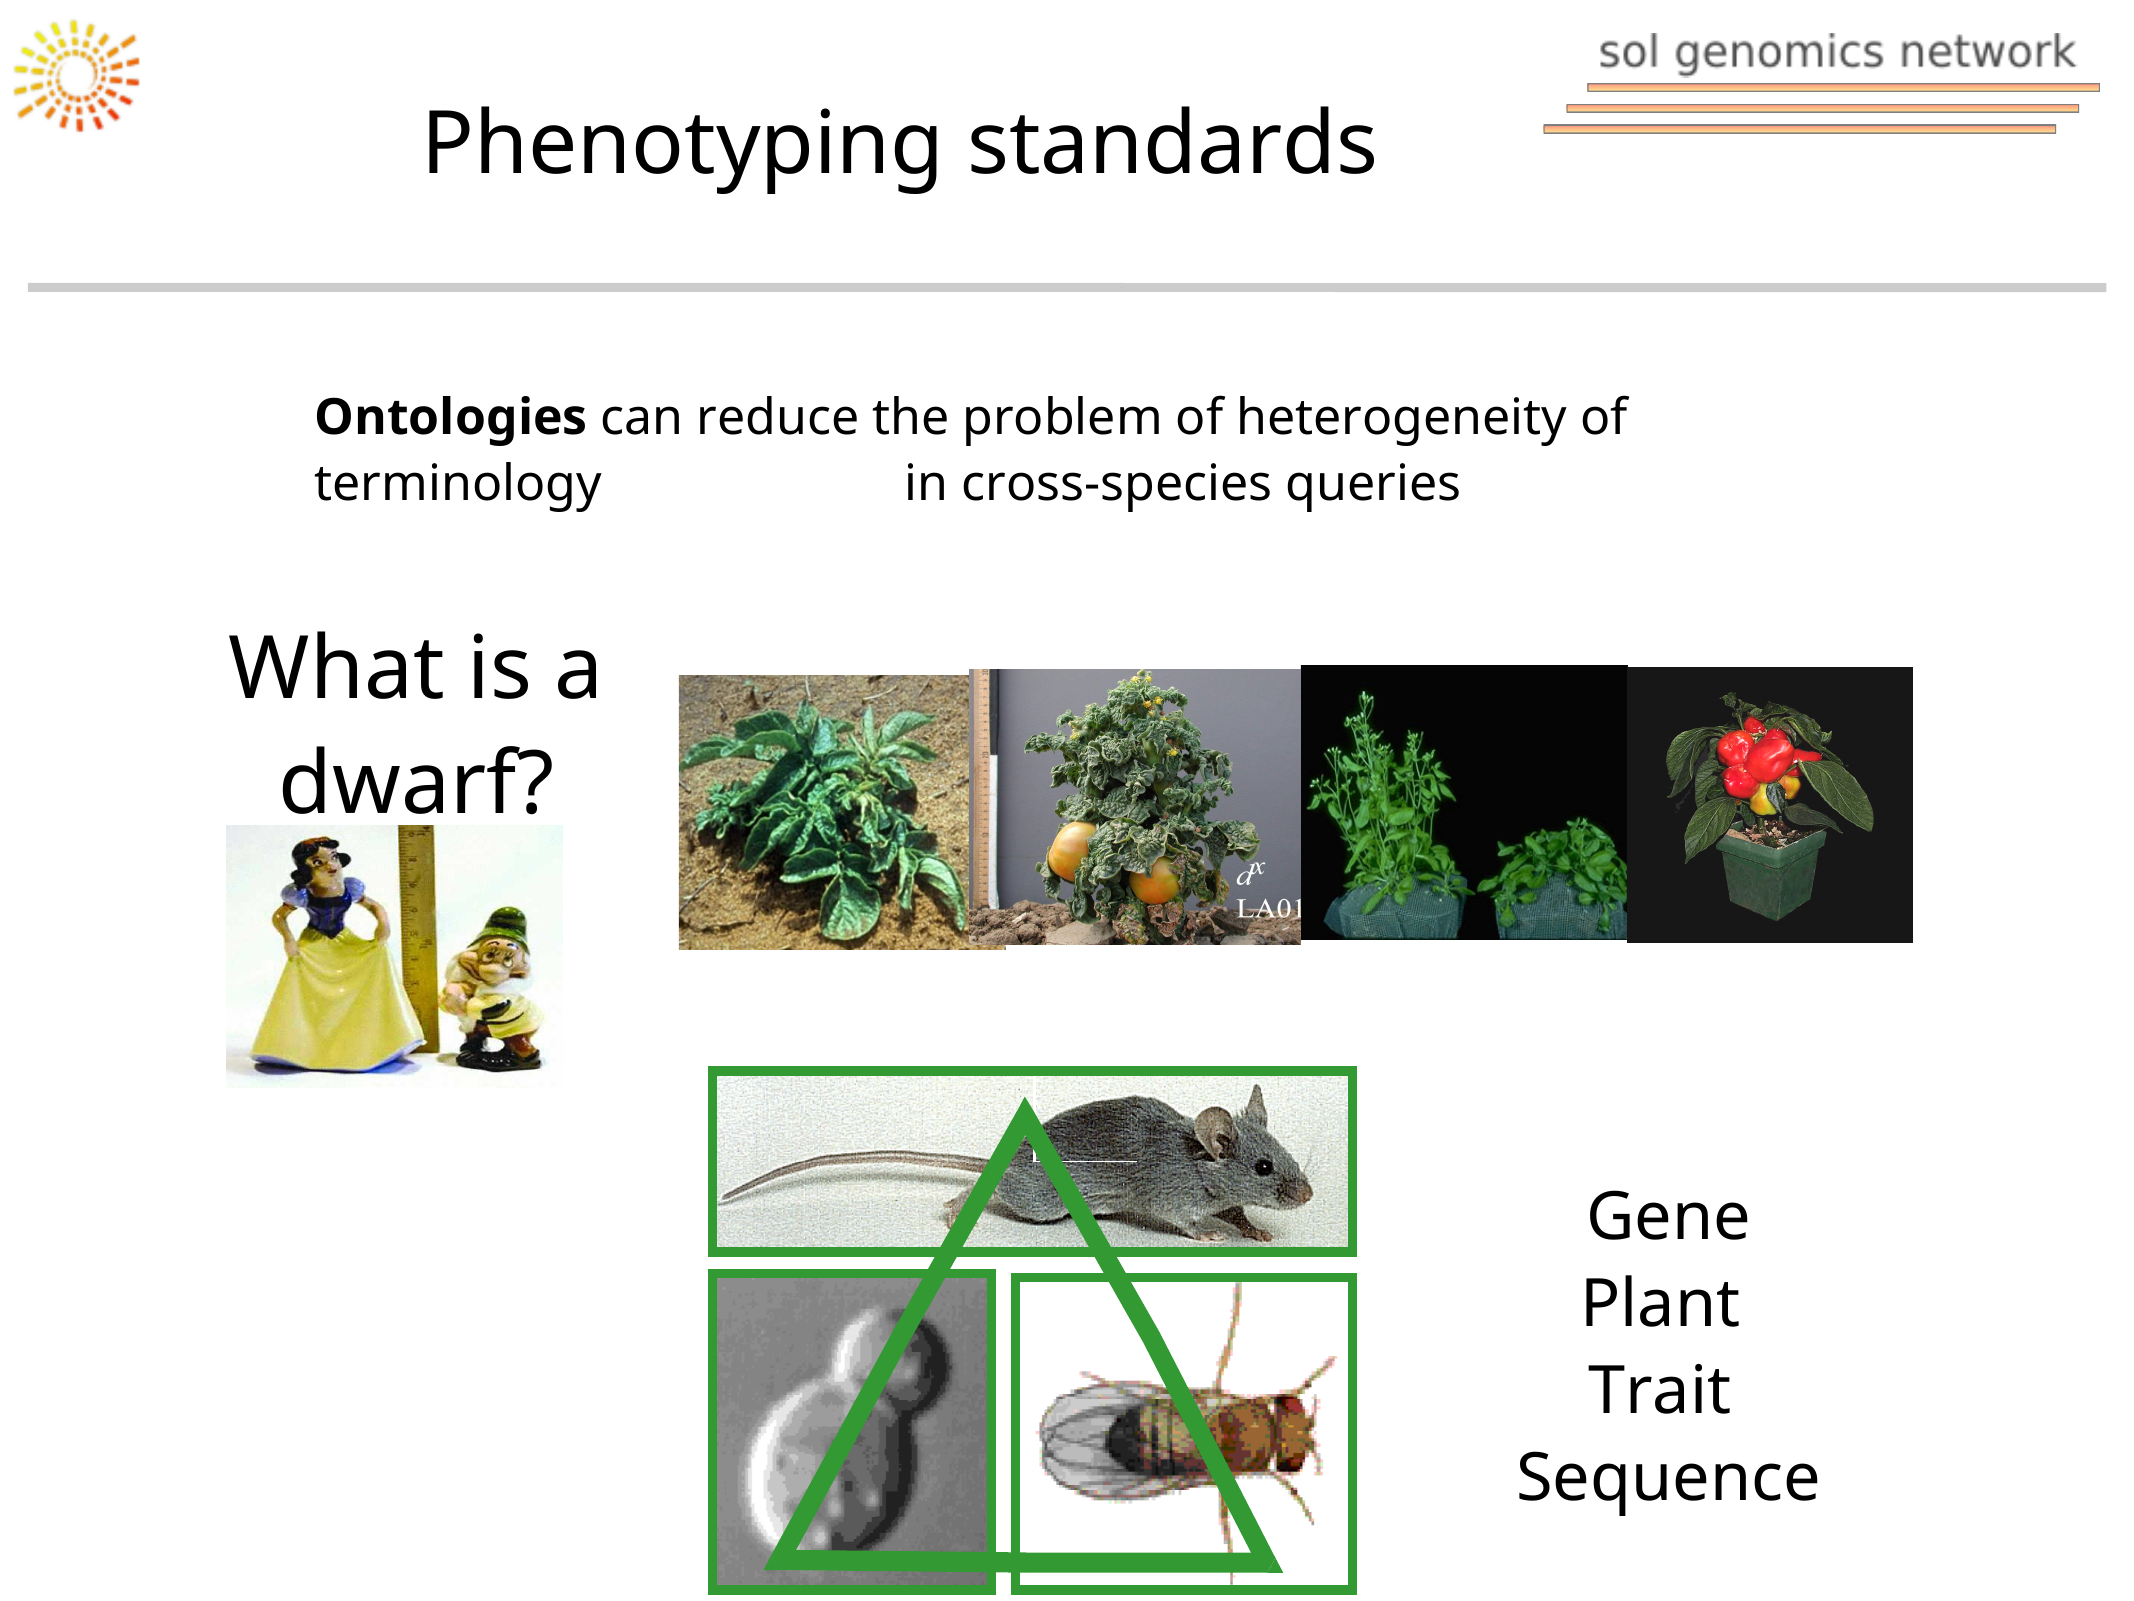

Phenotyping standards
Ontologies can reduce the problem of heterogeneity of terminology 	 		 in cross-species queries
What is a dwarf?
Gene
Plant
Trait
Sequence